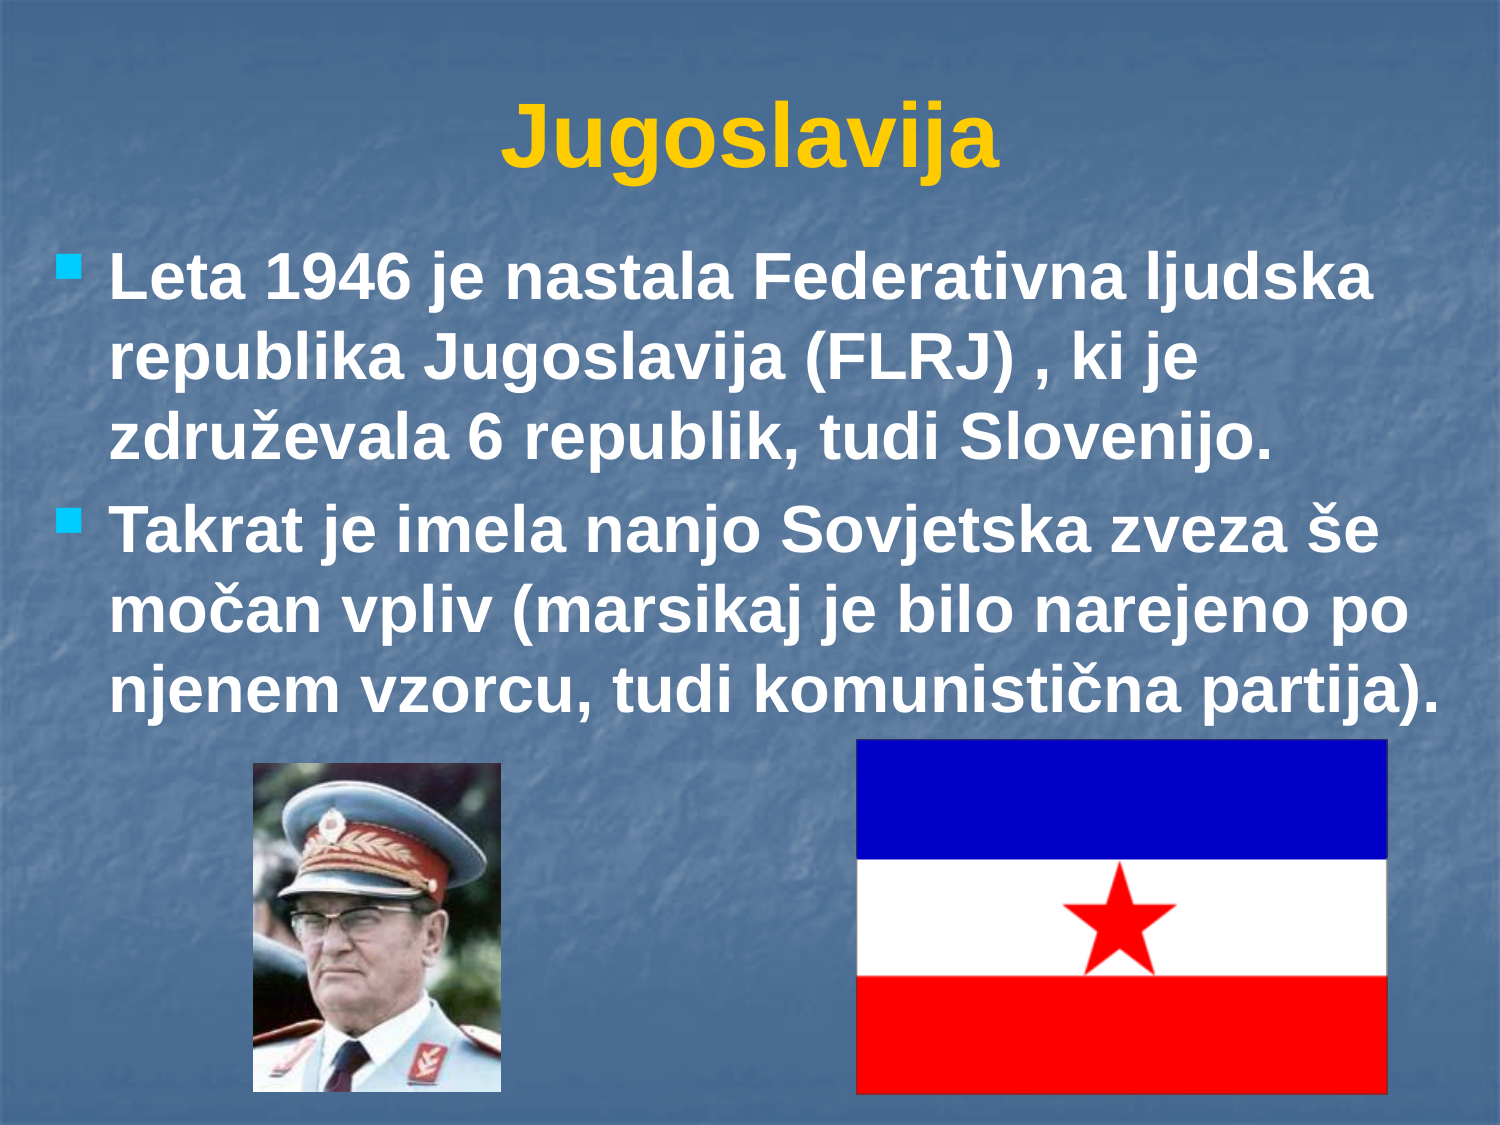

# Jugoslavija
Leta 1946 je nastala Federativna ljudska republika Jugoslavija (FLRJ) , ki je združevala 6 republik, tudi Slovenijo.
Takrat je imela nanjo Sovjetska zveza še močan vpliv (marsikaj je bilo narejeno po njenem vzorcu, tudi komunistična partija).